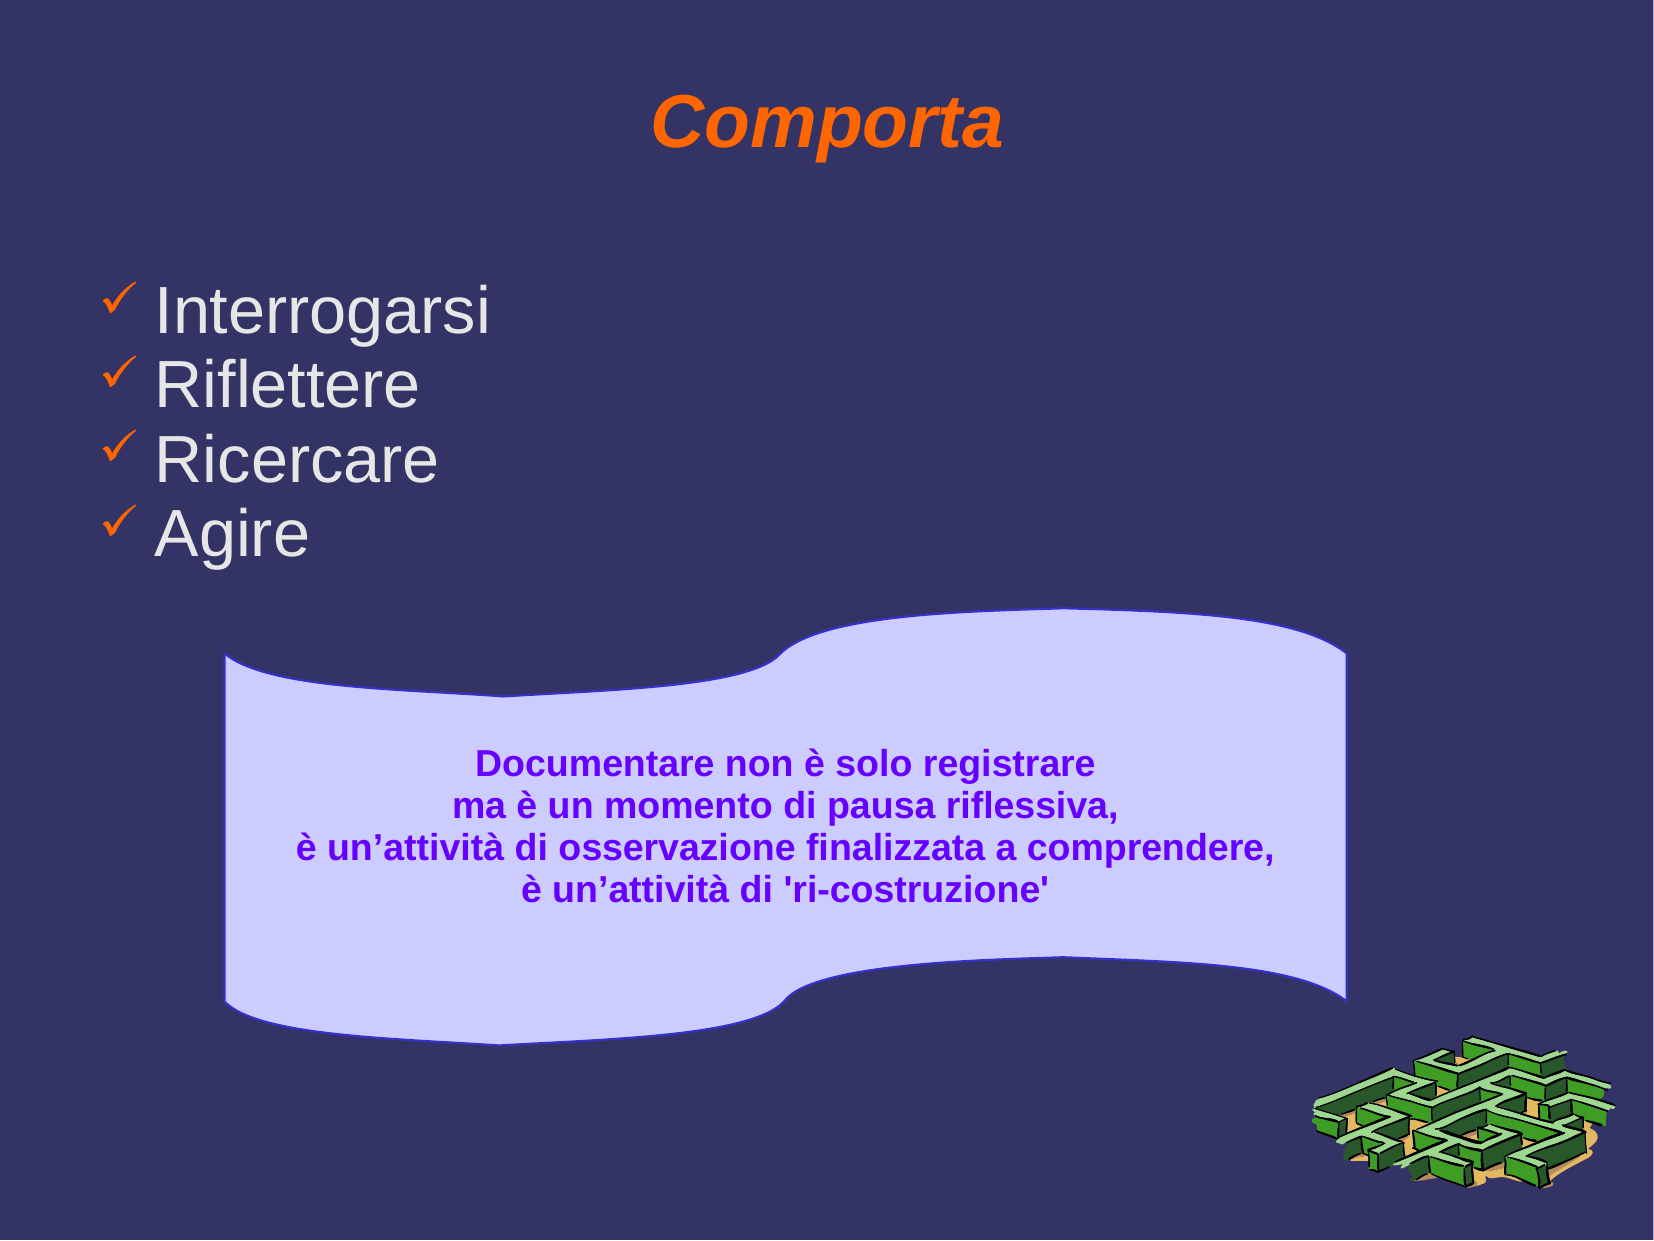

Comporta
Interrogarsi
Riflettere
Ricercare
Agire
Documentare non è solo registrare
ma è un momento di pausa riflessiva,
è un’attività di osservazione finalizzata a comprendere,
è un’attività di 'ri-costruzione'